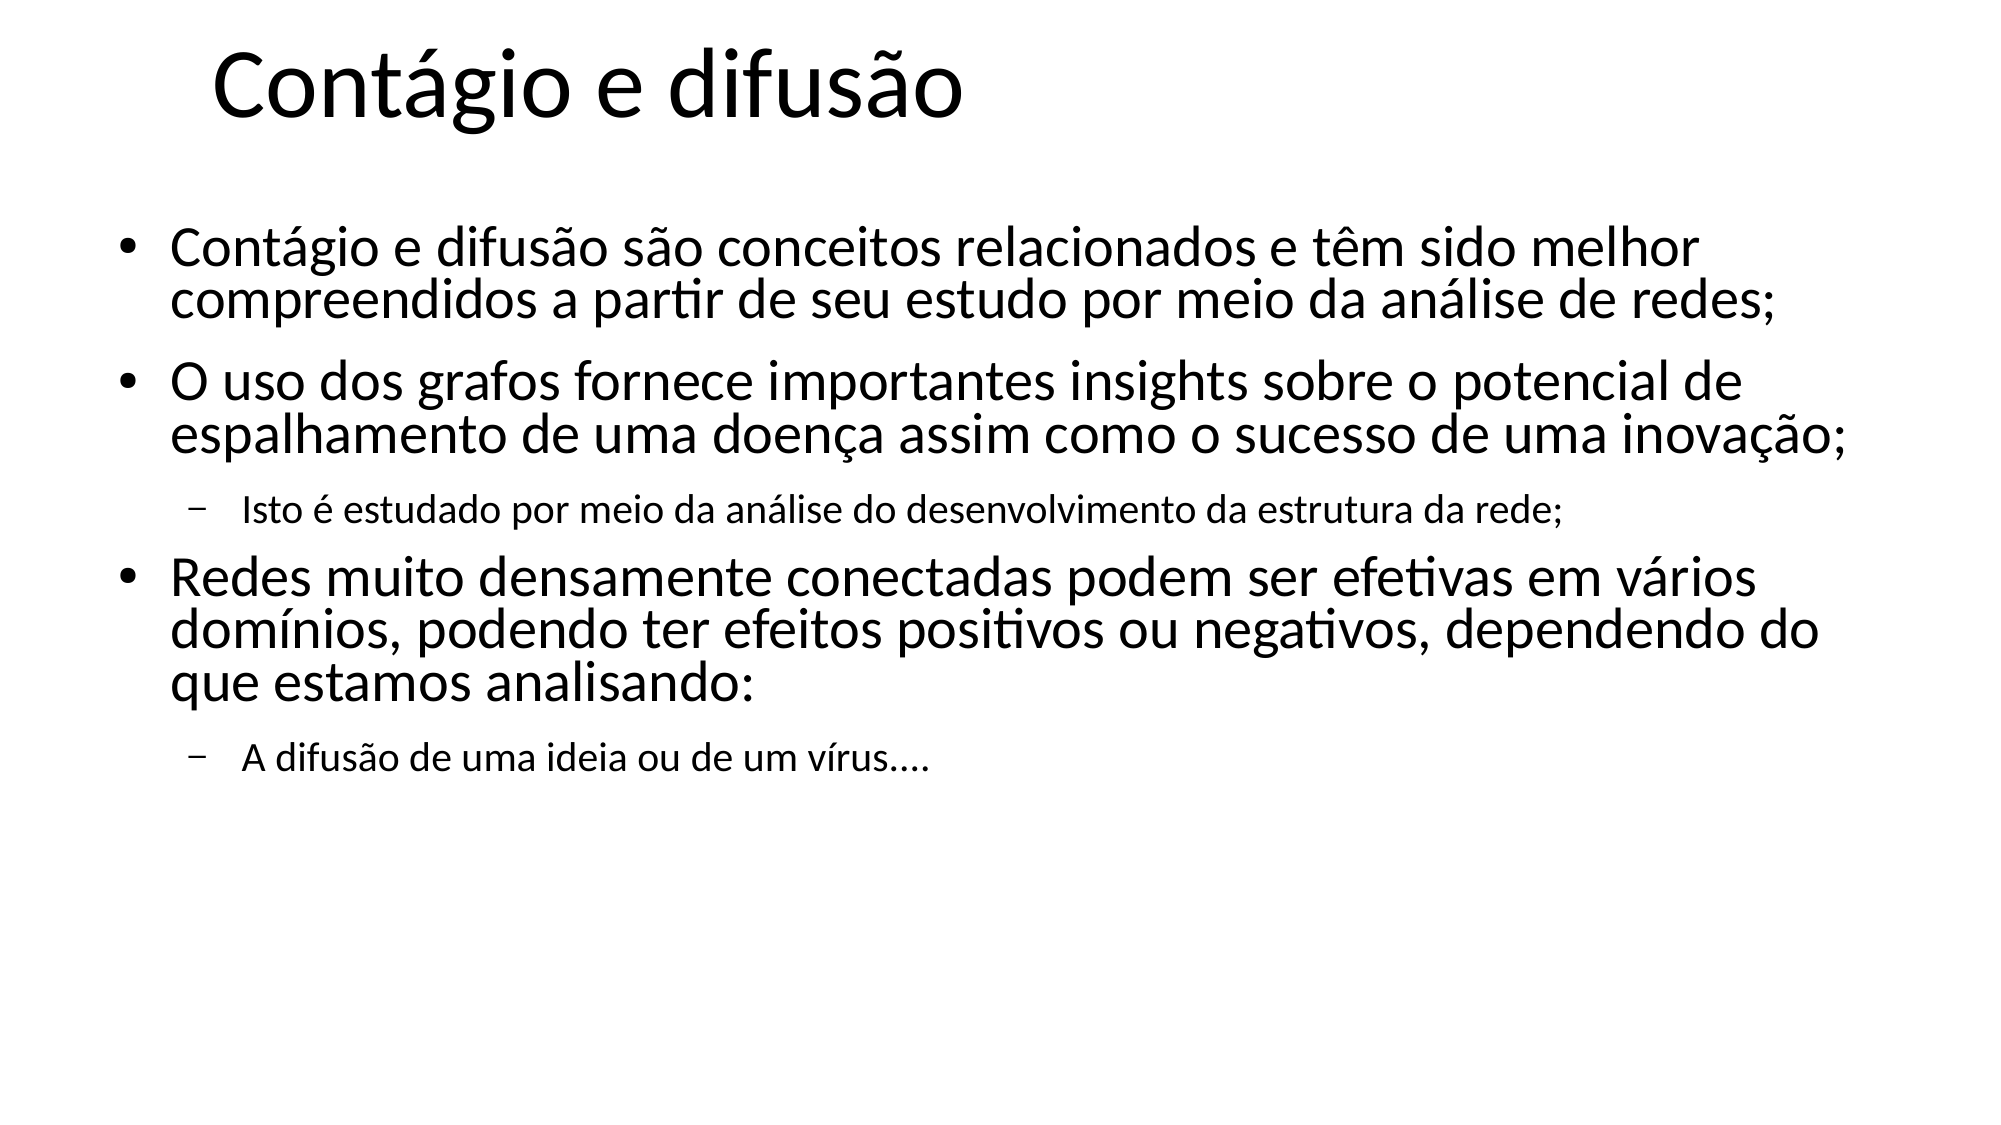

# Contágio e difusão
Contágio e difusão são conceitos relacionados e têm sido melhor compreendidos a partir de seu estudo por meio da análise de redes;
O uso dos grafos fornece importantes insights sobre o potencial de espalhamento de uma doença assim como o sucesso de uma inovação;
Isto é estudado por meio da análise do desenvolvimento da estrutura da rede;
Redes muito densamente conectadas podem ser efetivas em vários domínios, podendo ter efeitos positivos ou negativos, dependendo do que estamos analisando:
A difusão de uma ideia ou de um vírus....